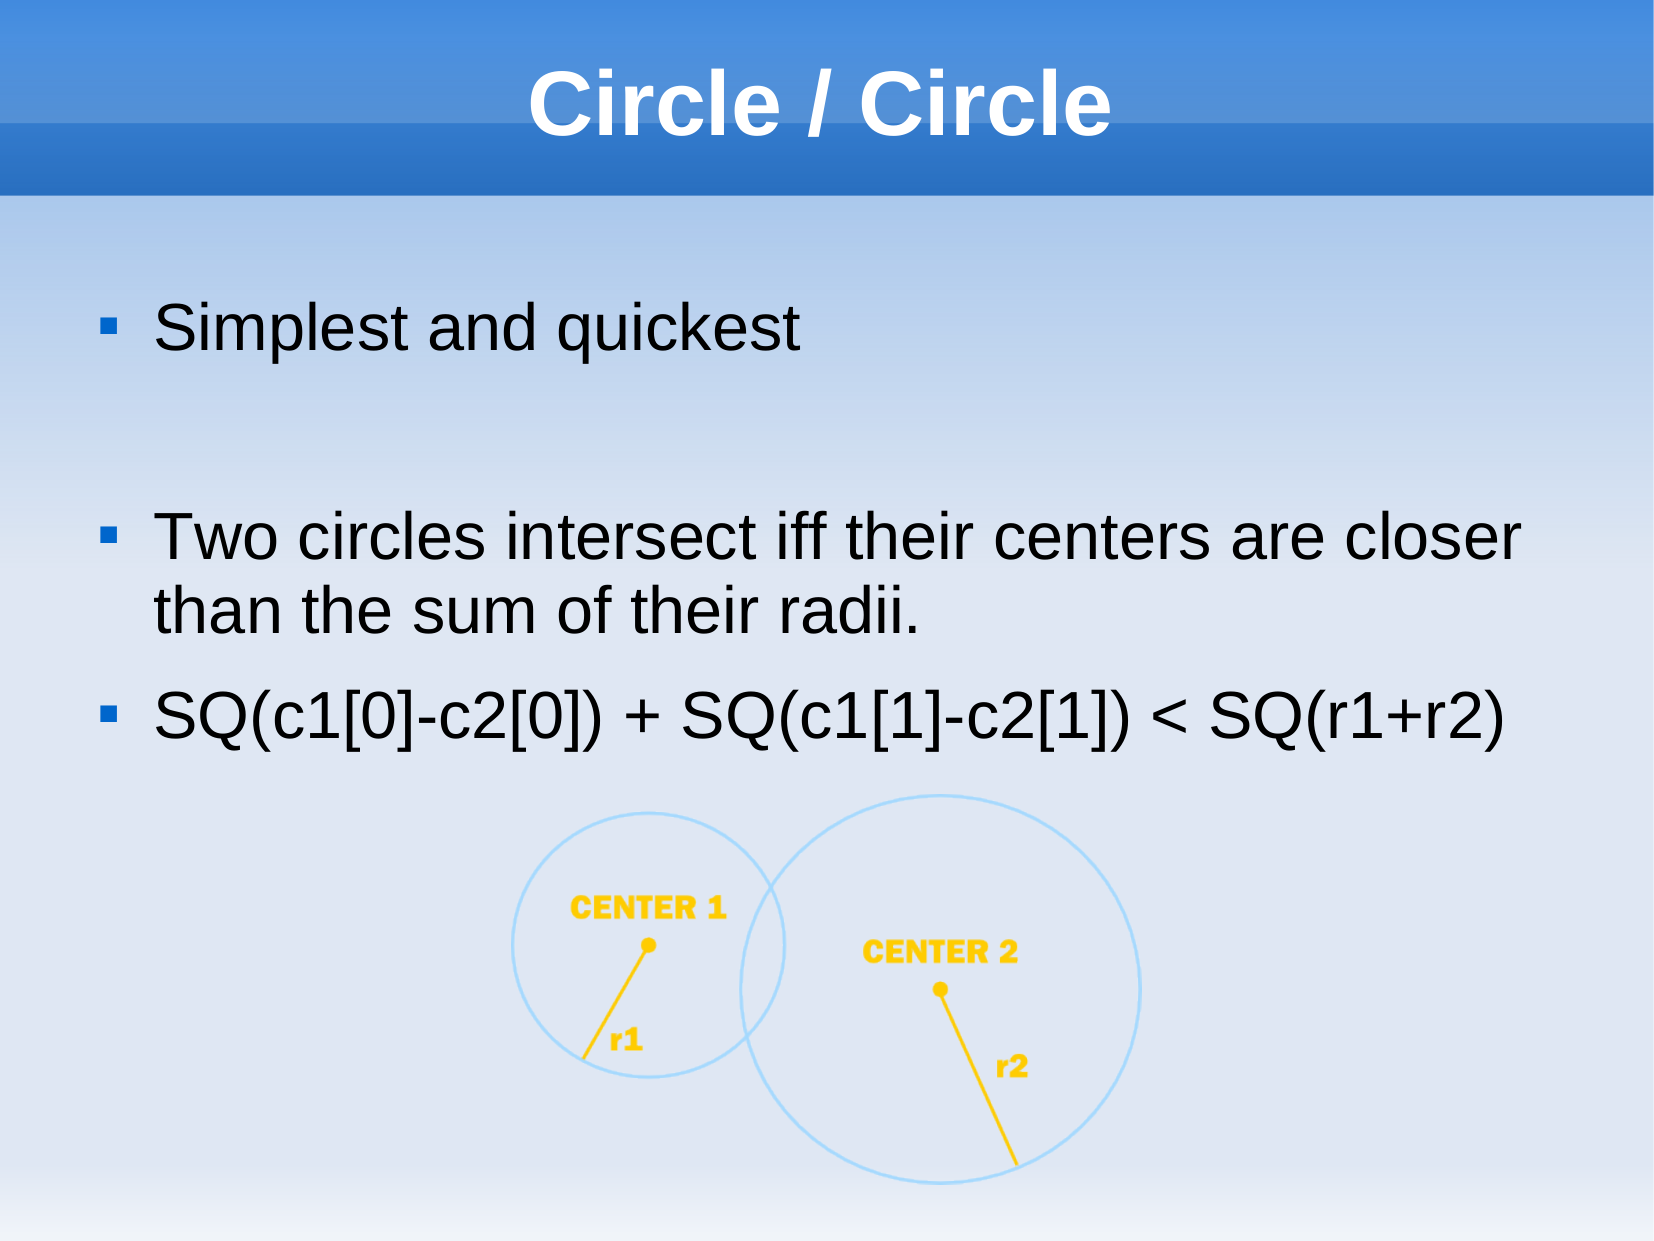

# Circle / Circle
Simplest and quickest
Two circles intersect iff their centers are closer than the sum of their radii.
SQ(c1[0]-c2[0]) + SQ(c1[1]-c2[1]) < SQ(r1+r2)